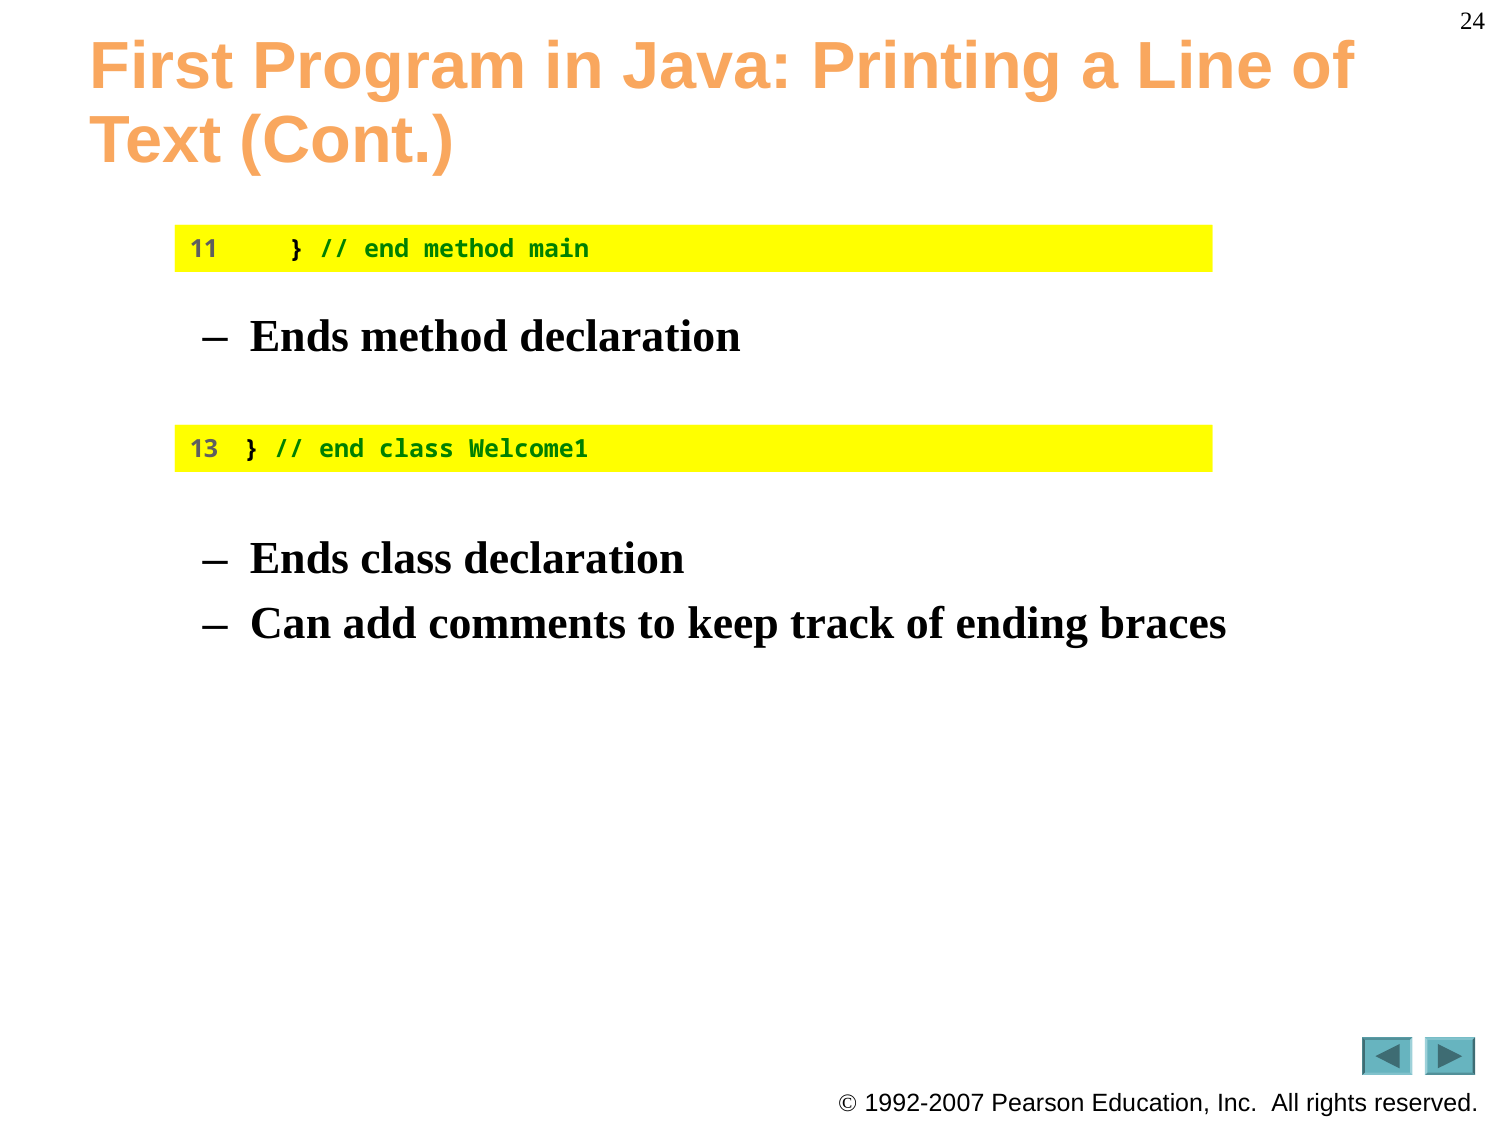

24
# First Program in Java: Printing a Line of Text (Cont.)
Ends method declaration
Ends class declaration
Can add comments to keep track of ending braces
11 } // end method main
13 } // end class Welcome1